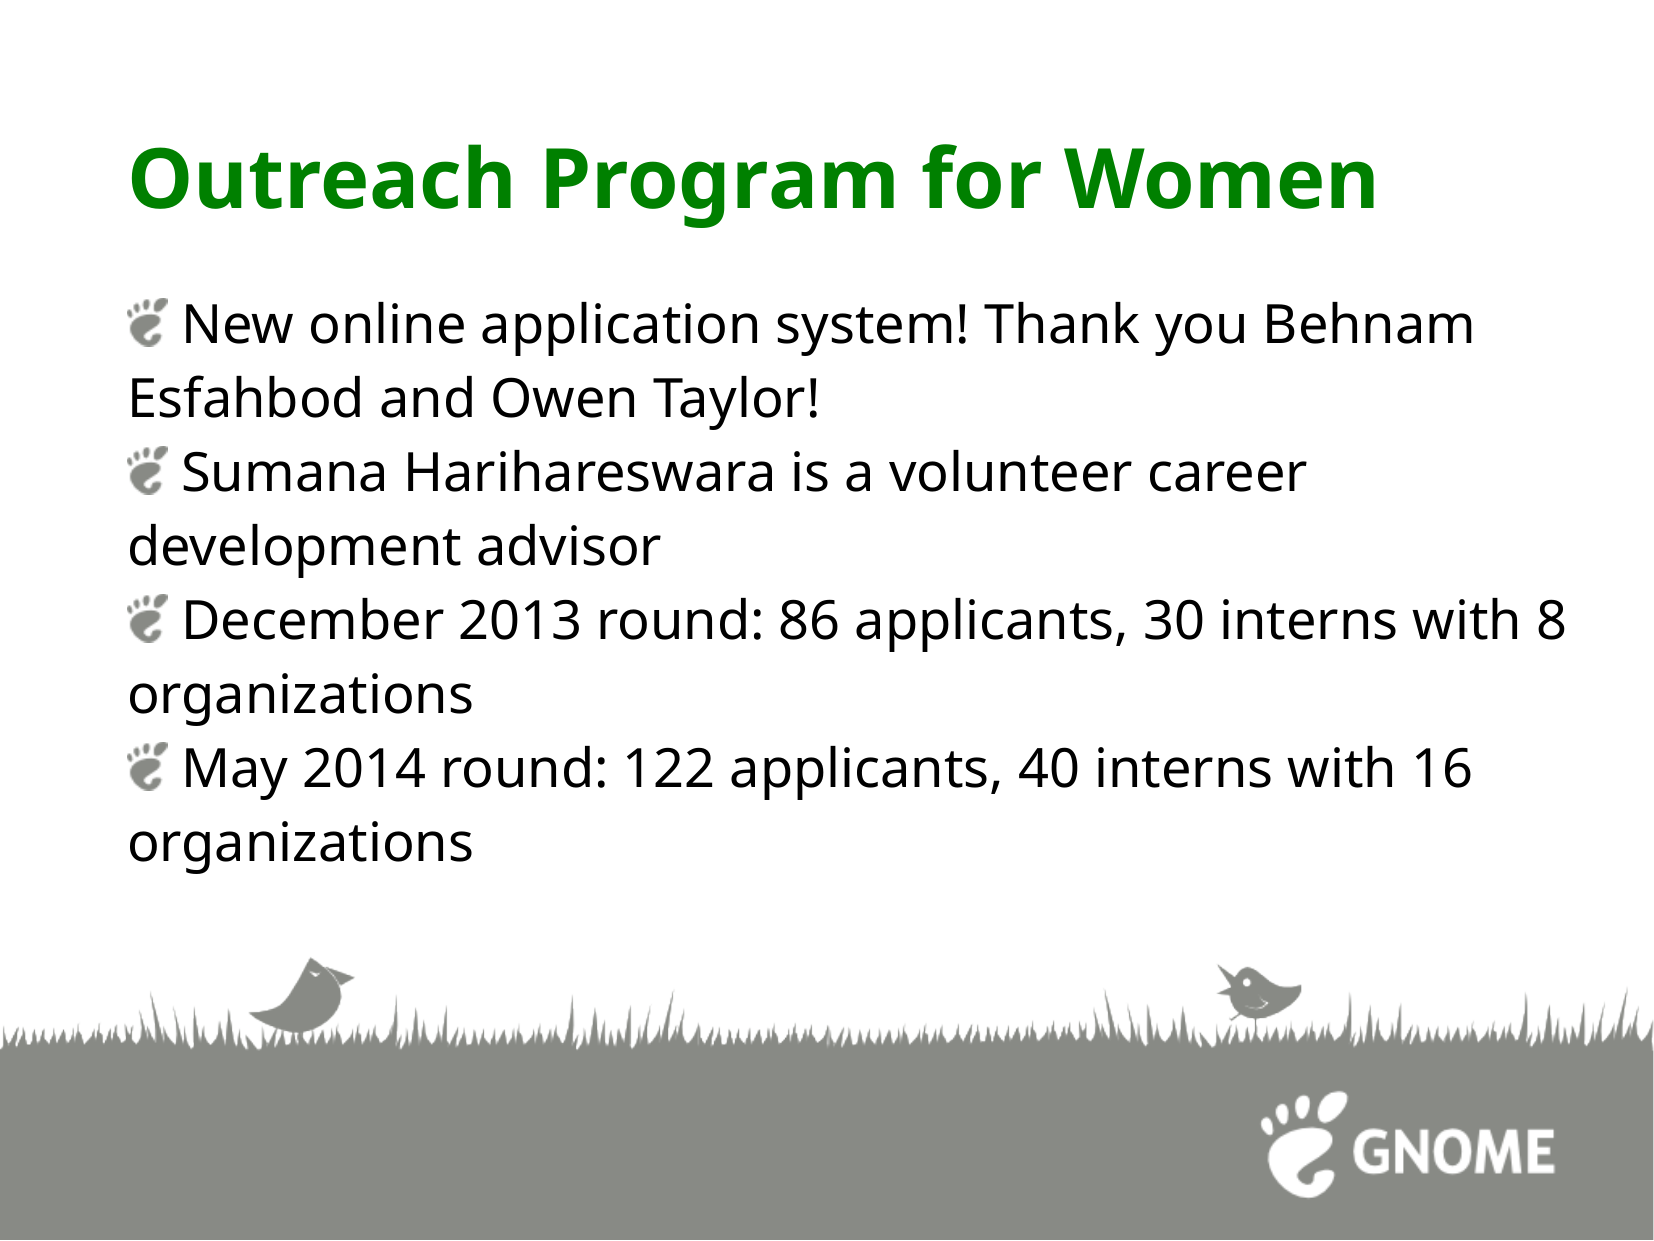

Outreach Program for Women
 New online application system! Thank you Behnam Esfahbod and Owen Taylor!
 Sumana Harihareswara is a volunteer career development advisor
 December 2013 round: 86 applicants, 30 interns with 8 organizations
 May 2014 round: 122 applicants, 40 interns with 16 organizations